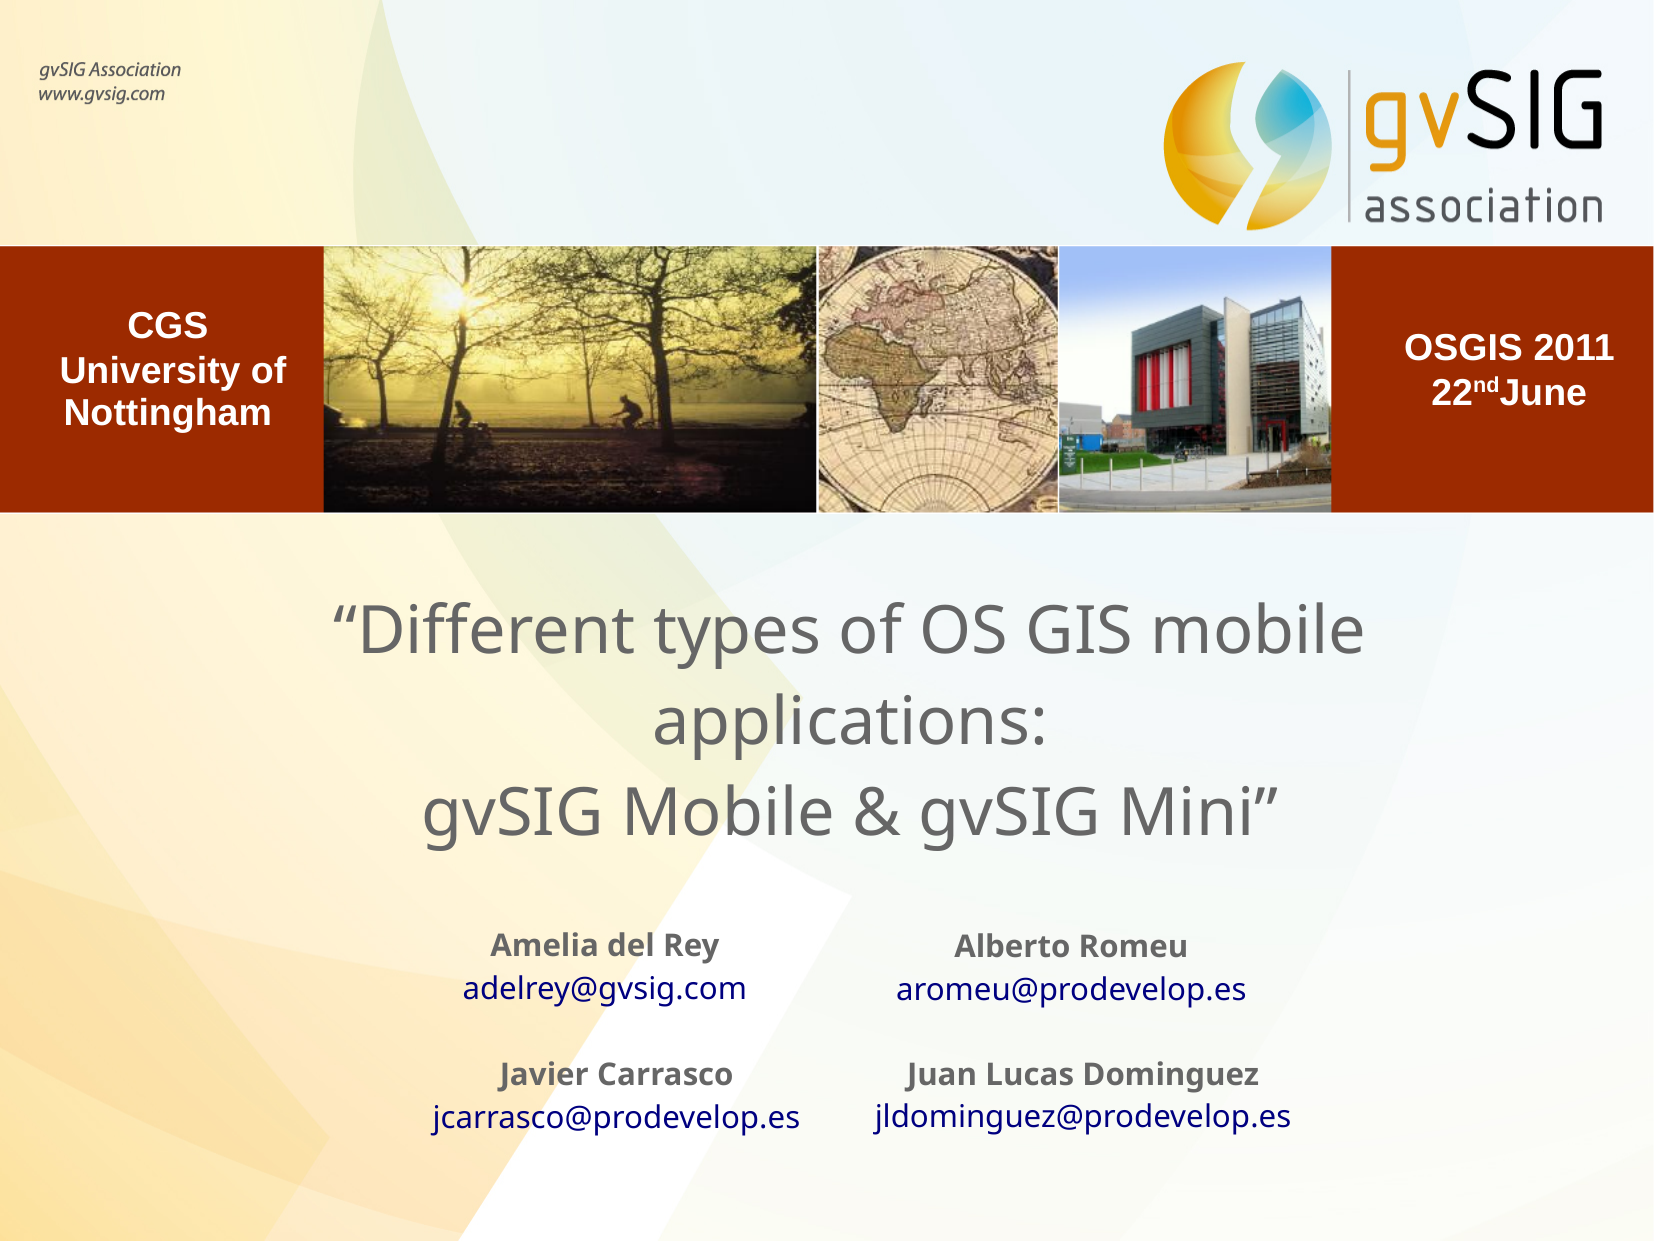

CGS
 University of Nottingham
OSGIS 2011
 22ndJune
# “Different types of OS GIS mobile applications: gvSIG Mobile & gvSIG Mini”
Amelia del Rey
adelrey@gvsig.com
Alberto Romeu
aromeu@prodevelop.es
Juan Lucas Dominguez
jldominguez@prodevelop.es
Javier Carrasco
jcarrasco@prodevelop.es